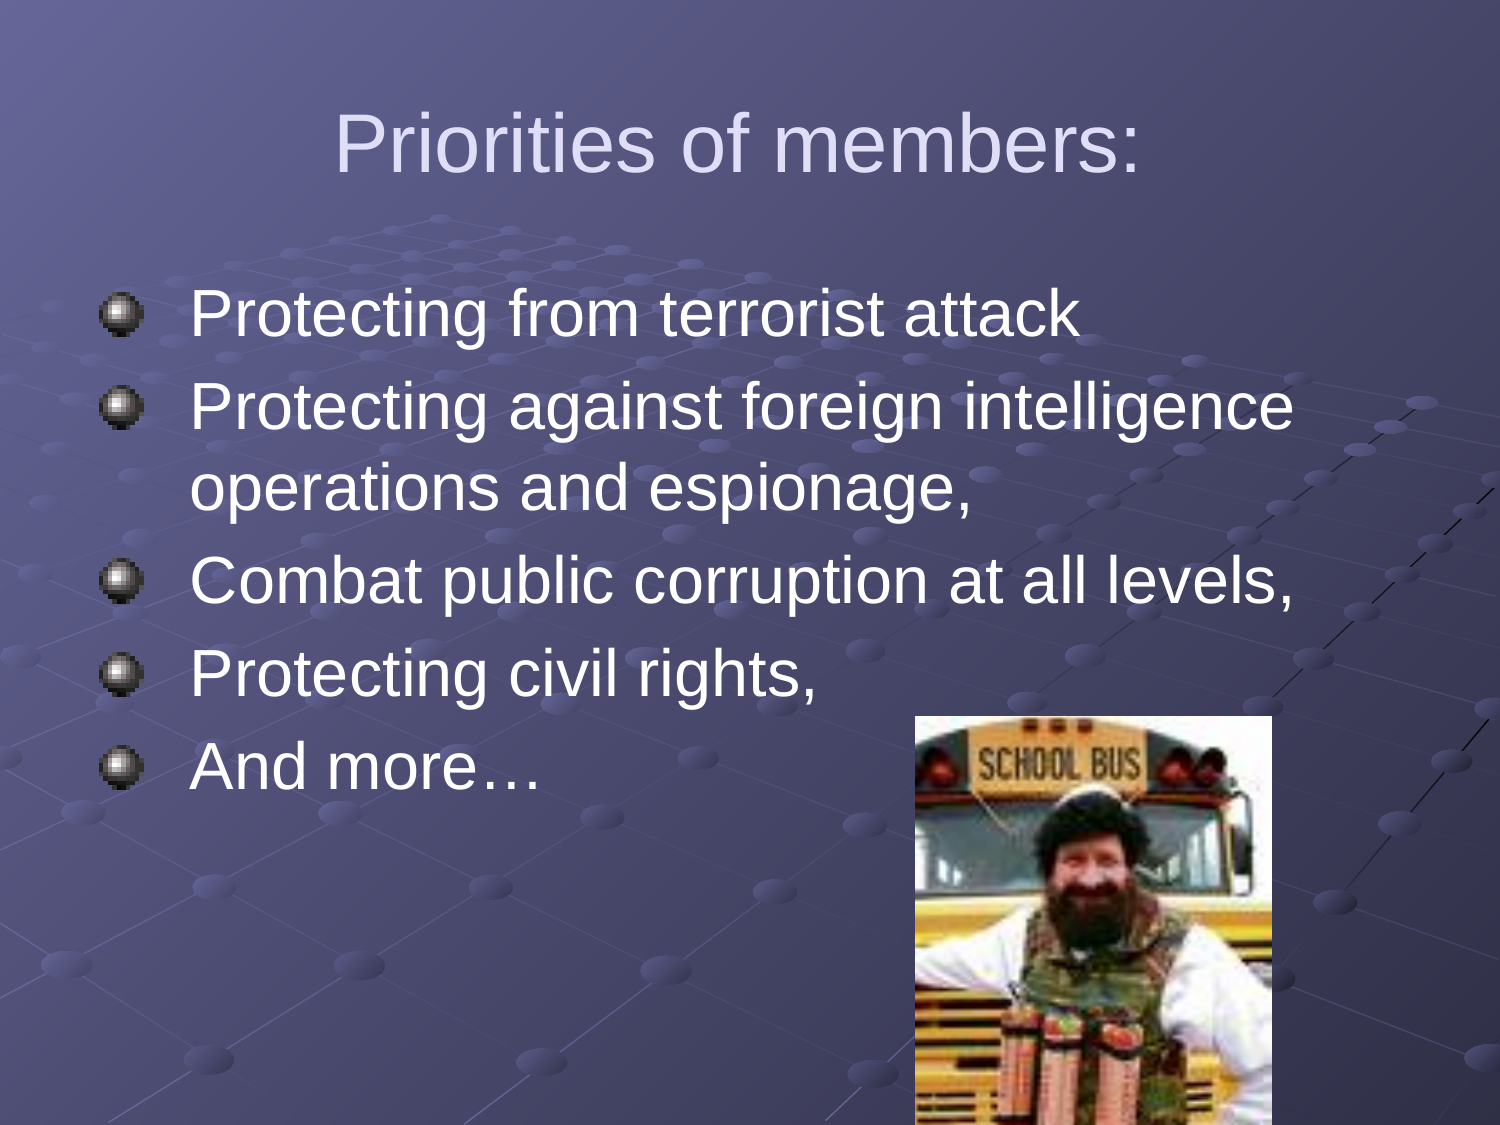

# Priorities of members:
Protecting from terrorist attack
Protecting against foreign intelligence operations and espionage,
Combat public corruption at all levels,
Protecting civil rights,
And more…